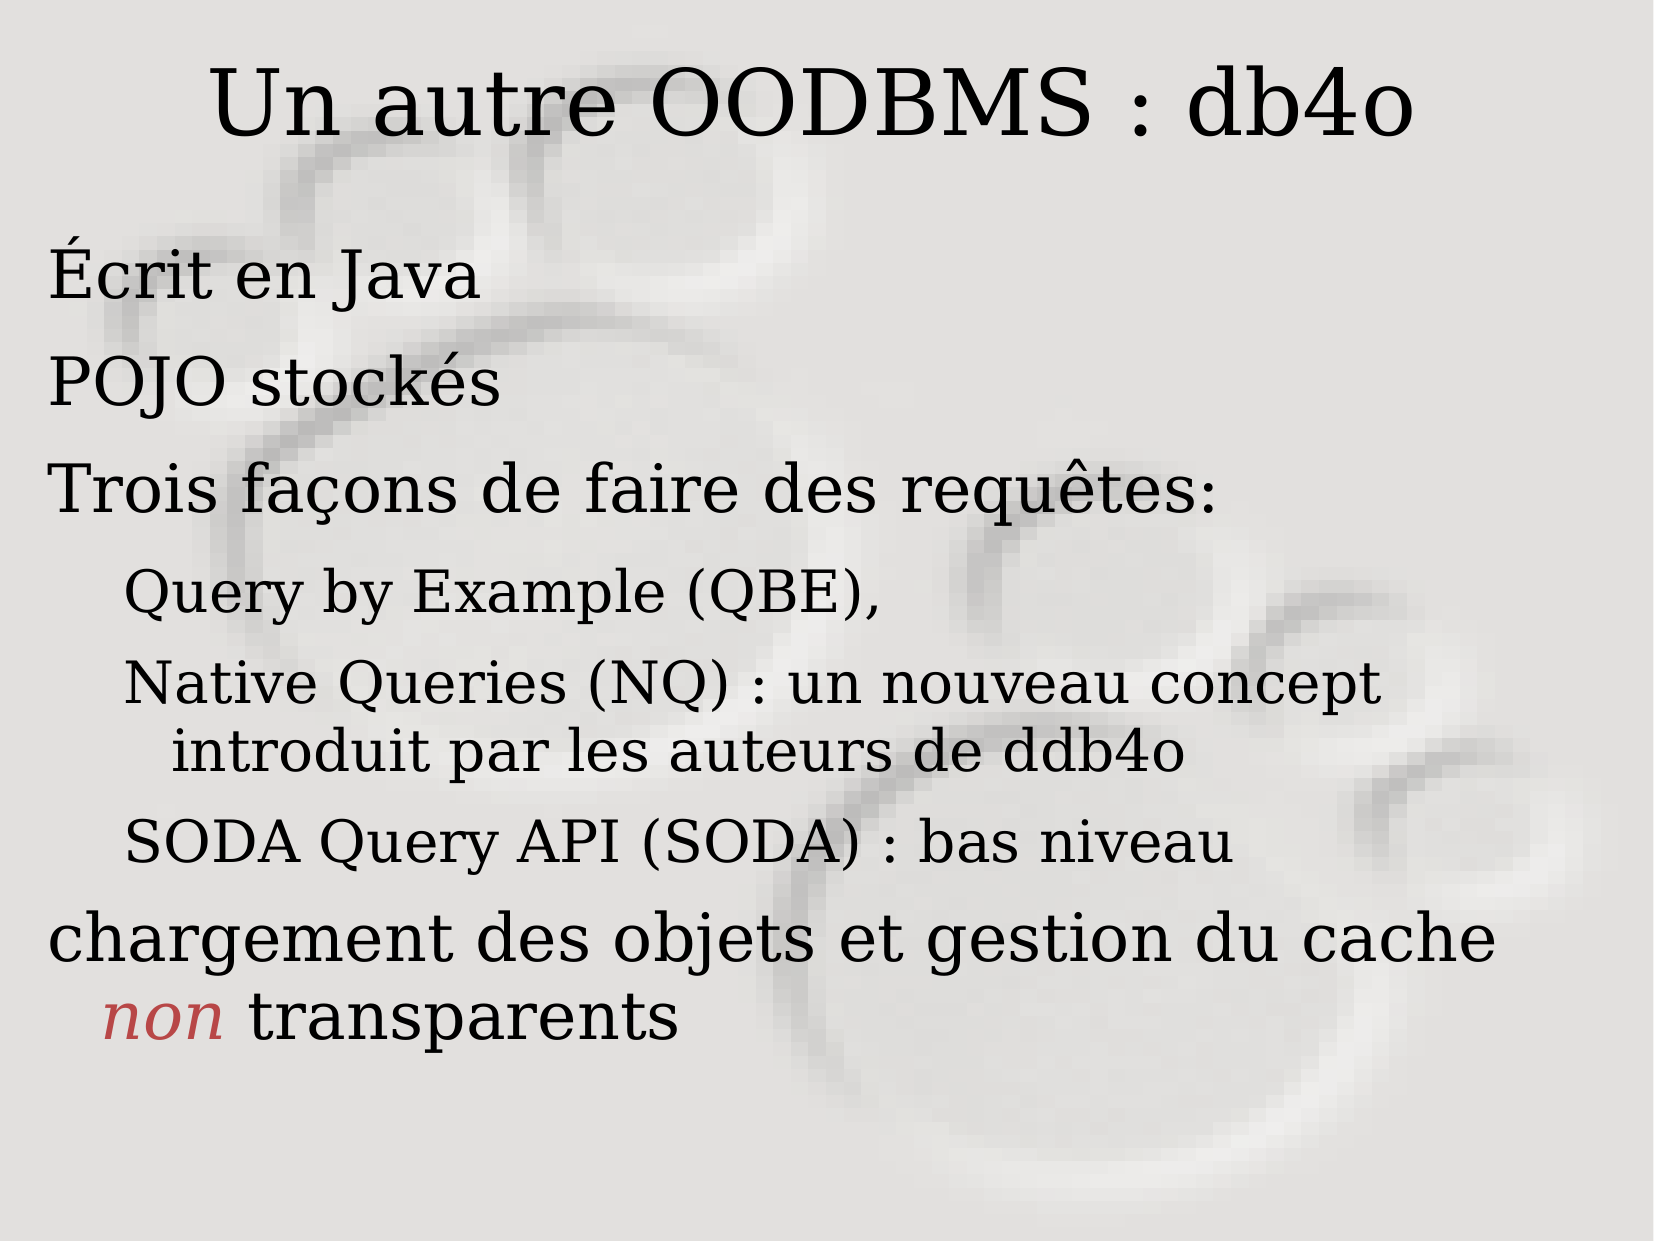

# Un autre OODBMS : db4o
Écrit en Java
POJO stockés
Trois façons de faire des requêtes:
Query by Example (QBE),
Native Queries (NQ) : un nouveau concept introduit par les auteurs de ddb4o
SODA Query API (SODA) : bas niveau
chargement des objets et gestion du cache non transparents